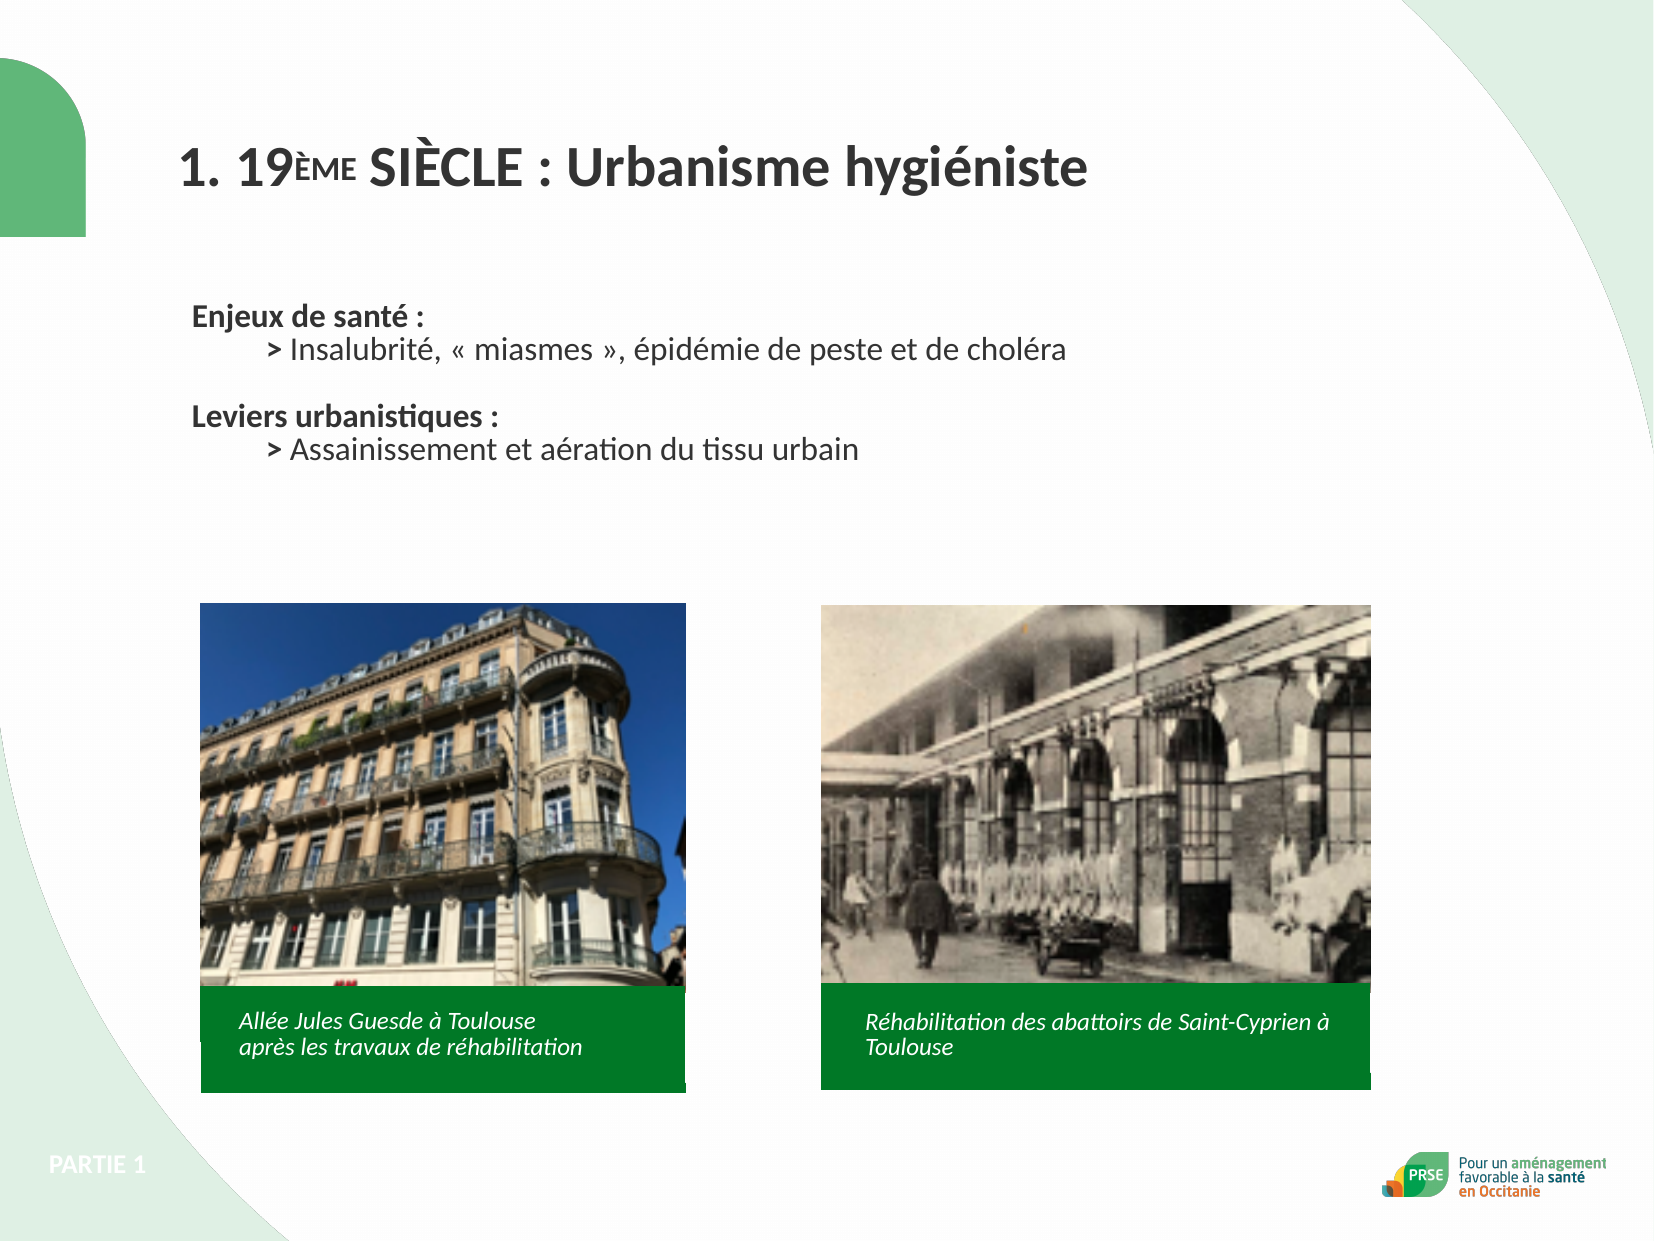

# 1. 19ÈME SIÈCLE : Urbanisme hygiéniste
Enjeux de santé :
	> Insalubrité, « miasmes », épidémie de peste et de choléra
Leviers urbanistiques :
	> Assainissement et aération du tissu urbain
Allée Jules Guesde à Toulouse
après les travaux de réhabilitation
Réhabilitation des abattoirs de Saint-Cyprien à Toulouse
PARTIE 1